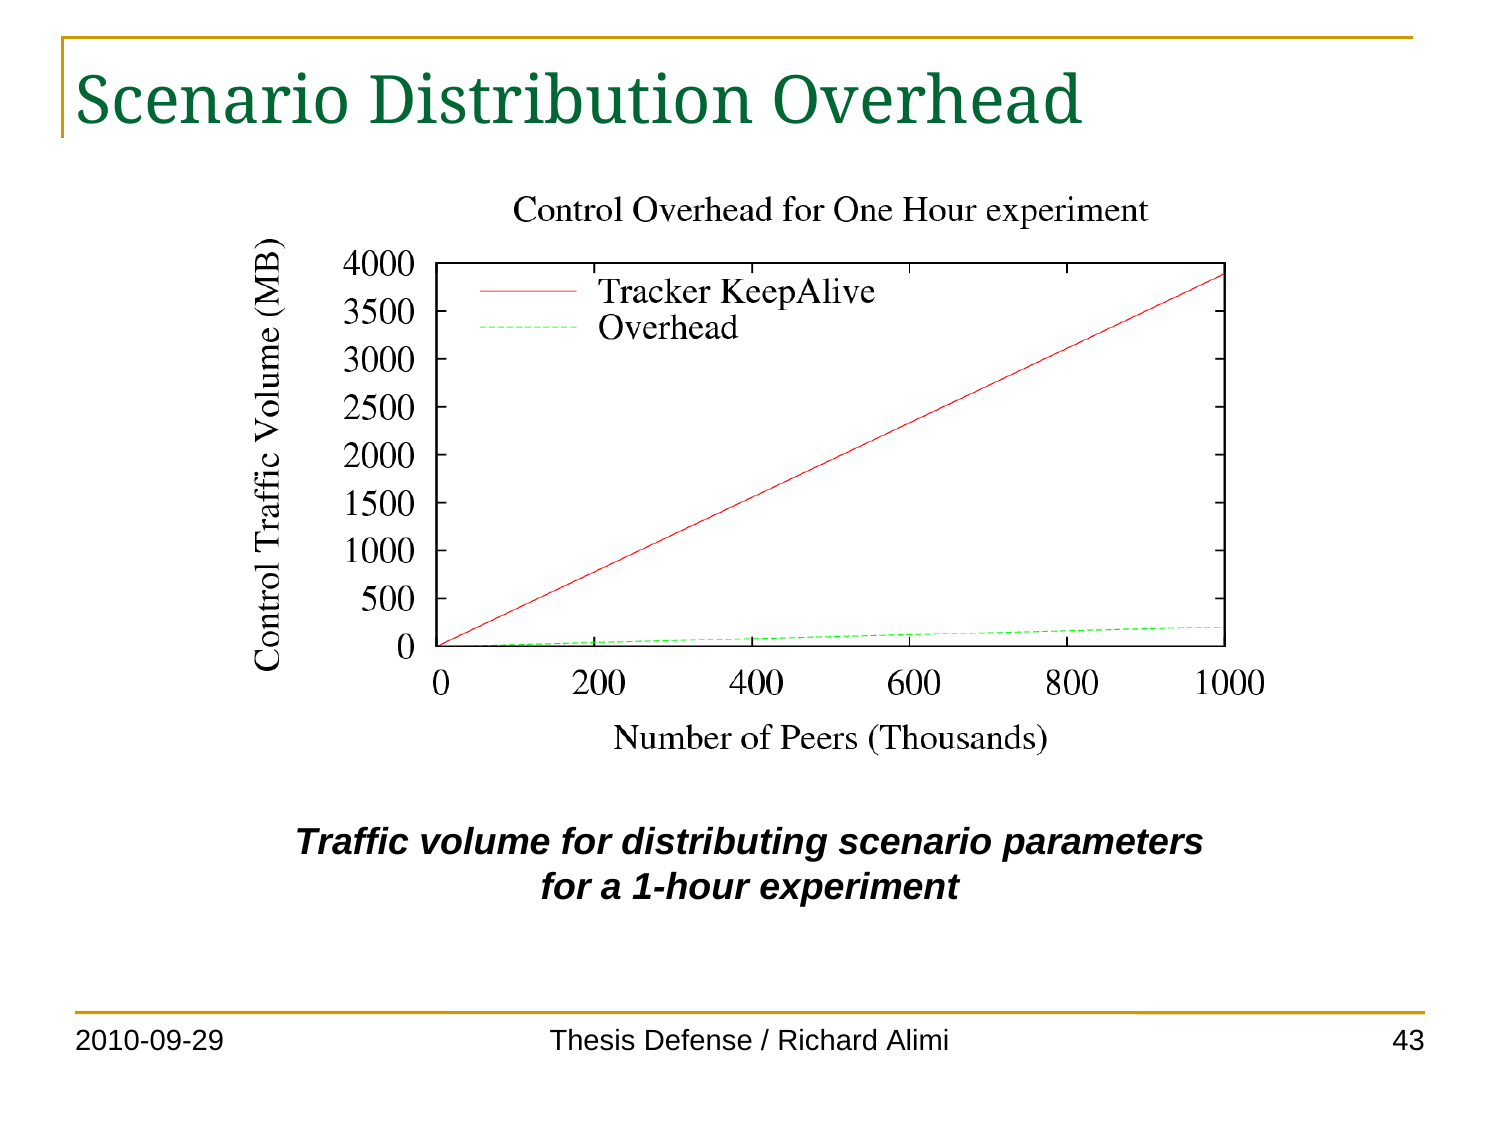

# Scenario Distribution Overhead
Traffic volume for distributing scenario parameters
for a 1-hour experiment
2010-09-29
Thesis Defense / Richard Alimi
43